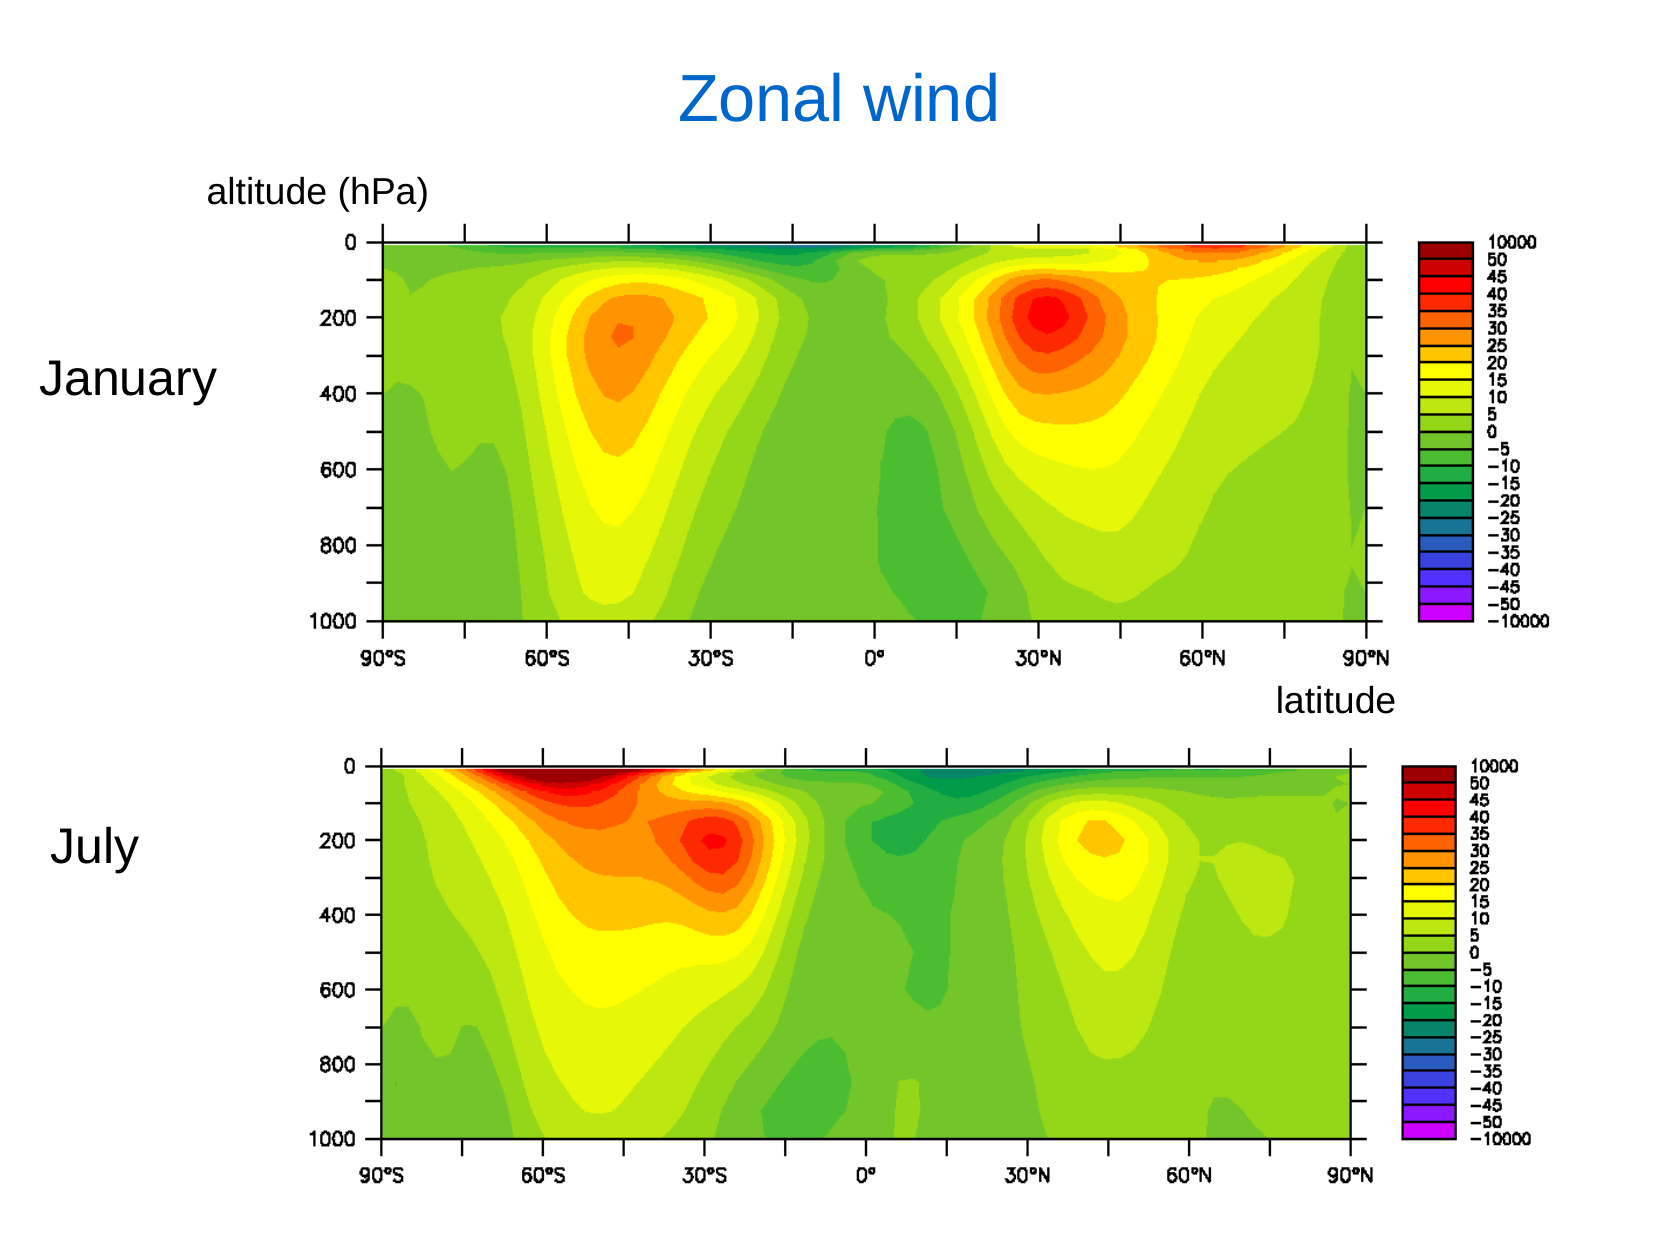

# Zonal wind
altitude (hPa)
January
latitude
July